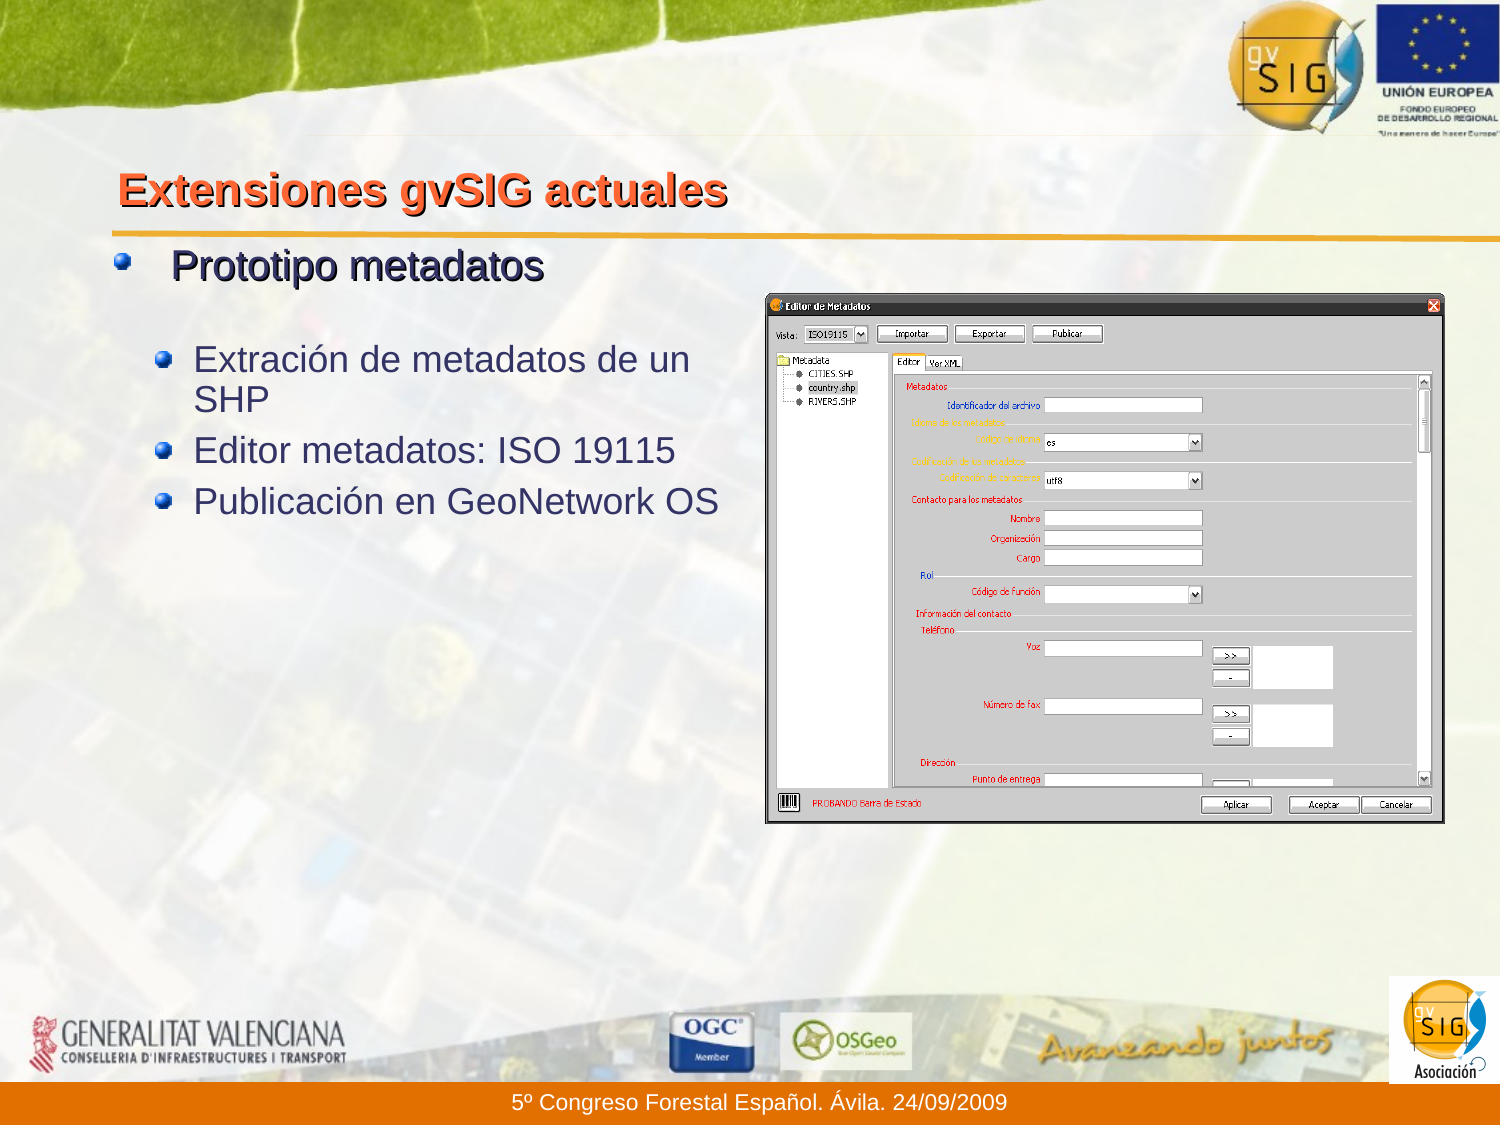

#
Extensiones gvSIG actuales
Prototipo metadatos
Extración de metadatos de un SHP
Editor metadatos: ISO 19115
Publicación en GeoNetwork OS